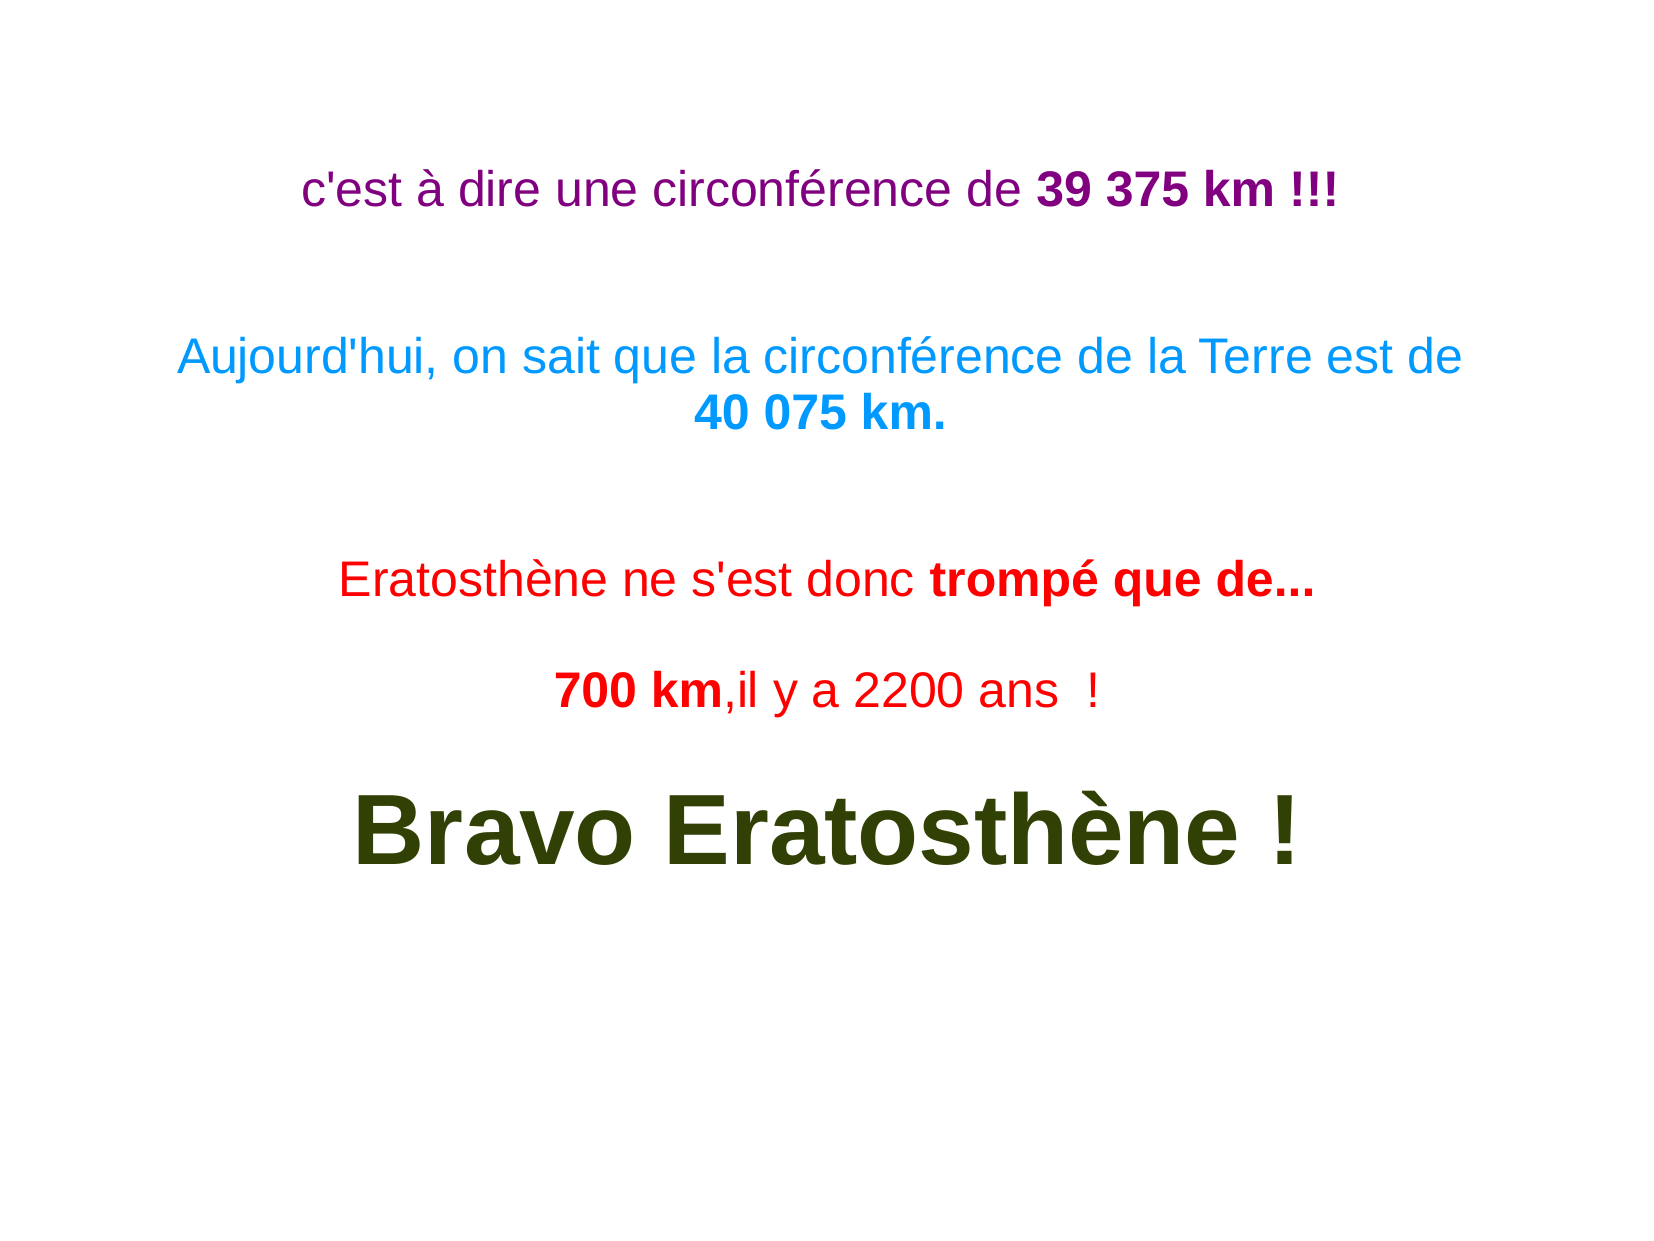

c'est à dire une circonférence de 39 375 km !!!
Aujourd'hui, on sait que la circonférence de la Terre est de
40 075 km.
Eratosthène ne s'est donc trompé que de...
700 km,il y a 2200 ans !
Bravo Eratosthène !